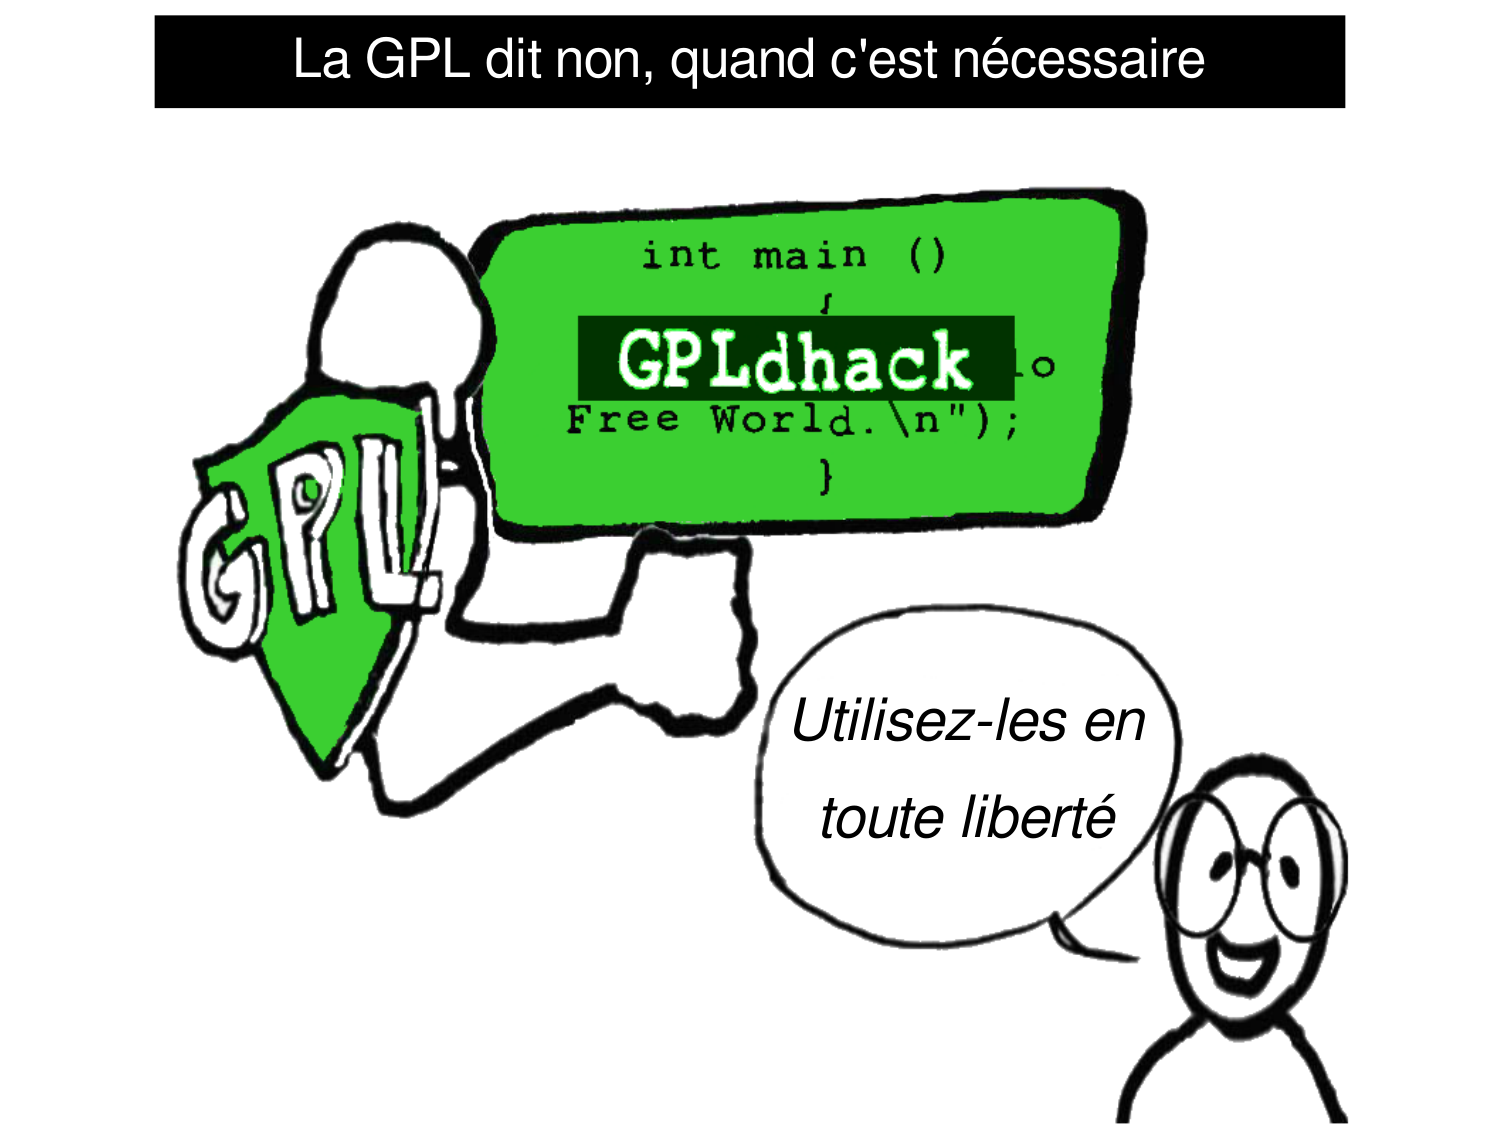

La GPL dit non, quand c'est nécessaire
Utilisez-les en
toute liberté